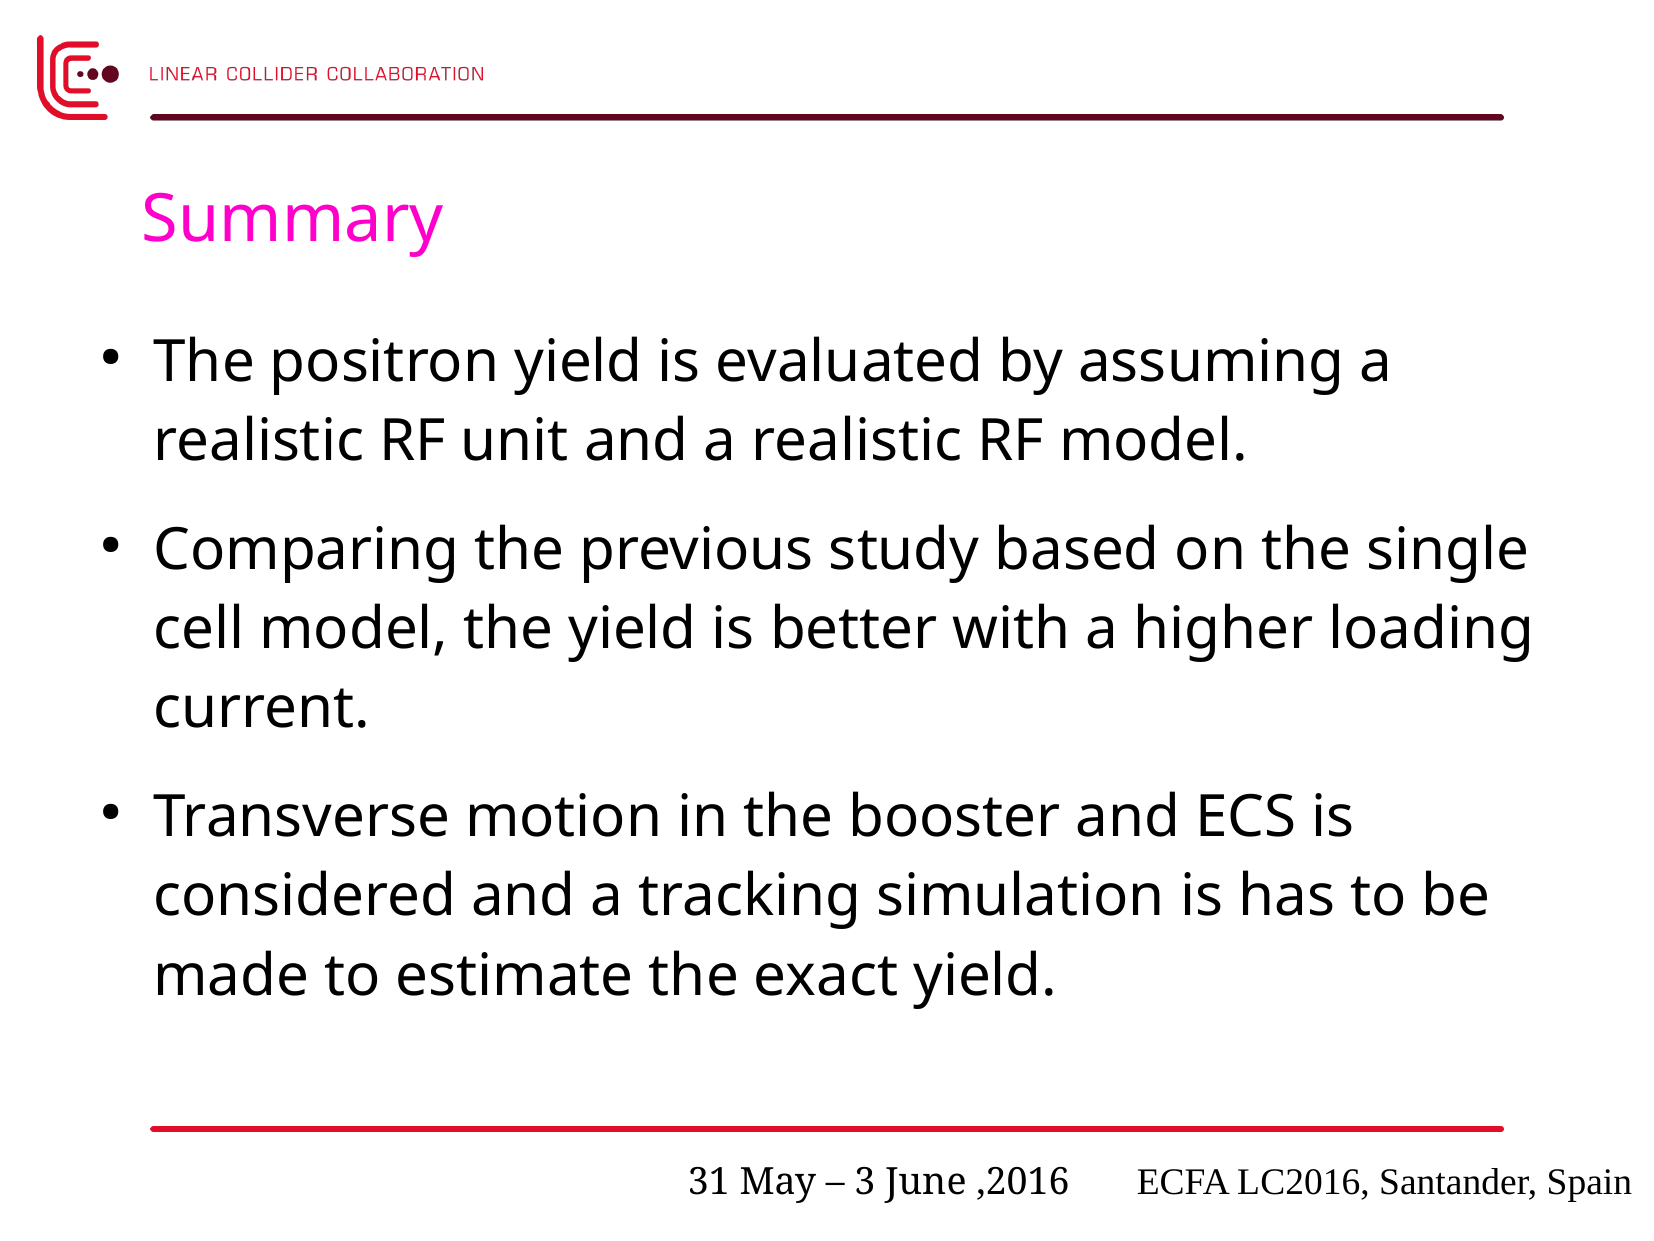

# Summary
The positron yield is evaluated by assuming a realistic RF unit and a realistic RF model.
Comparing the previous study based on the single cell model, the yield is better with a higher loading current.
Transverse motion in the booster and ECS is considered and a tracking simulation is has to be made to estimate the exact yield.